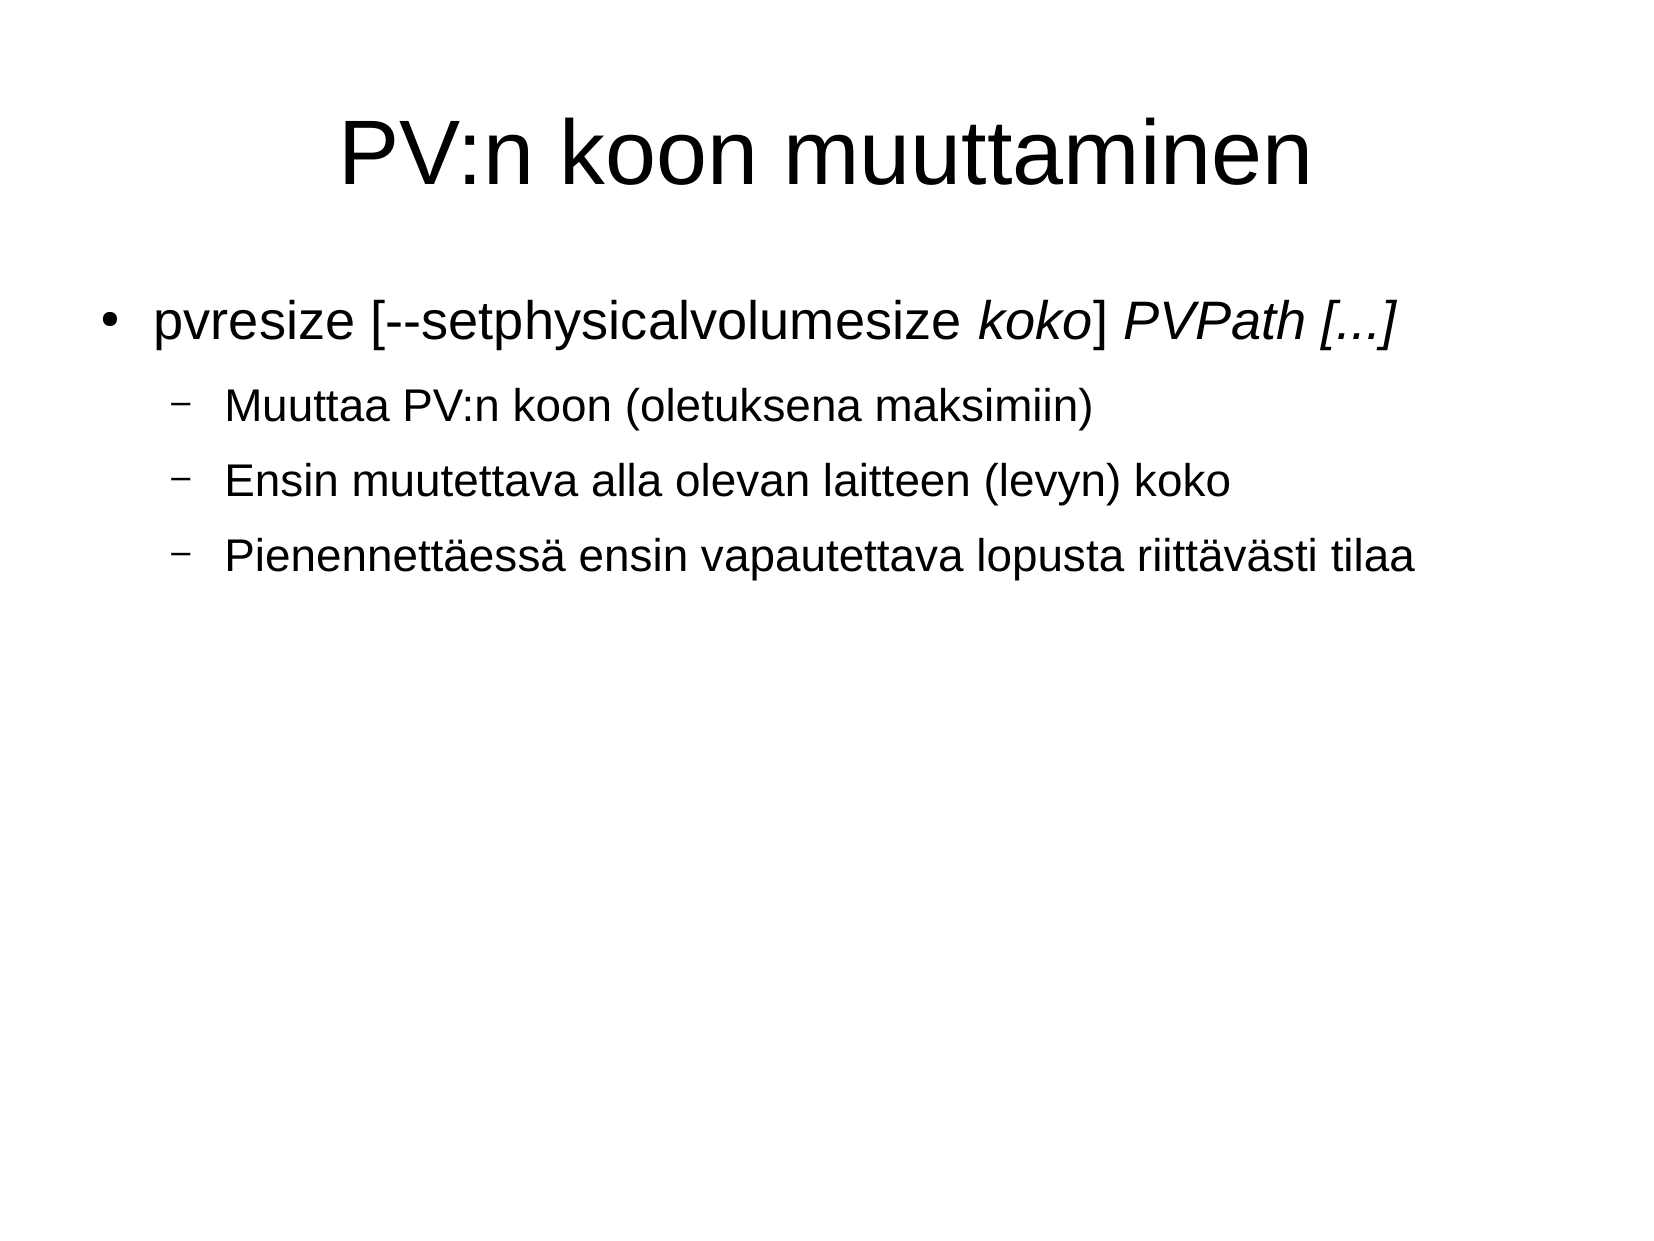

# PV:n koon muuttaminen
pvresize [--setphysicalvolumesize koko] PVPath [...]
Muuttaa PV:n koon (oletuksena maksimiin)
Ensin muutettava alla olevan laitteen (levyn) koko
Pienennettäessä ensin vapautettava lopusta riittävästi tilaa